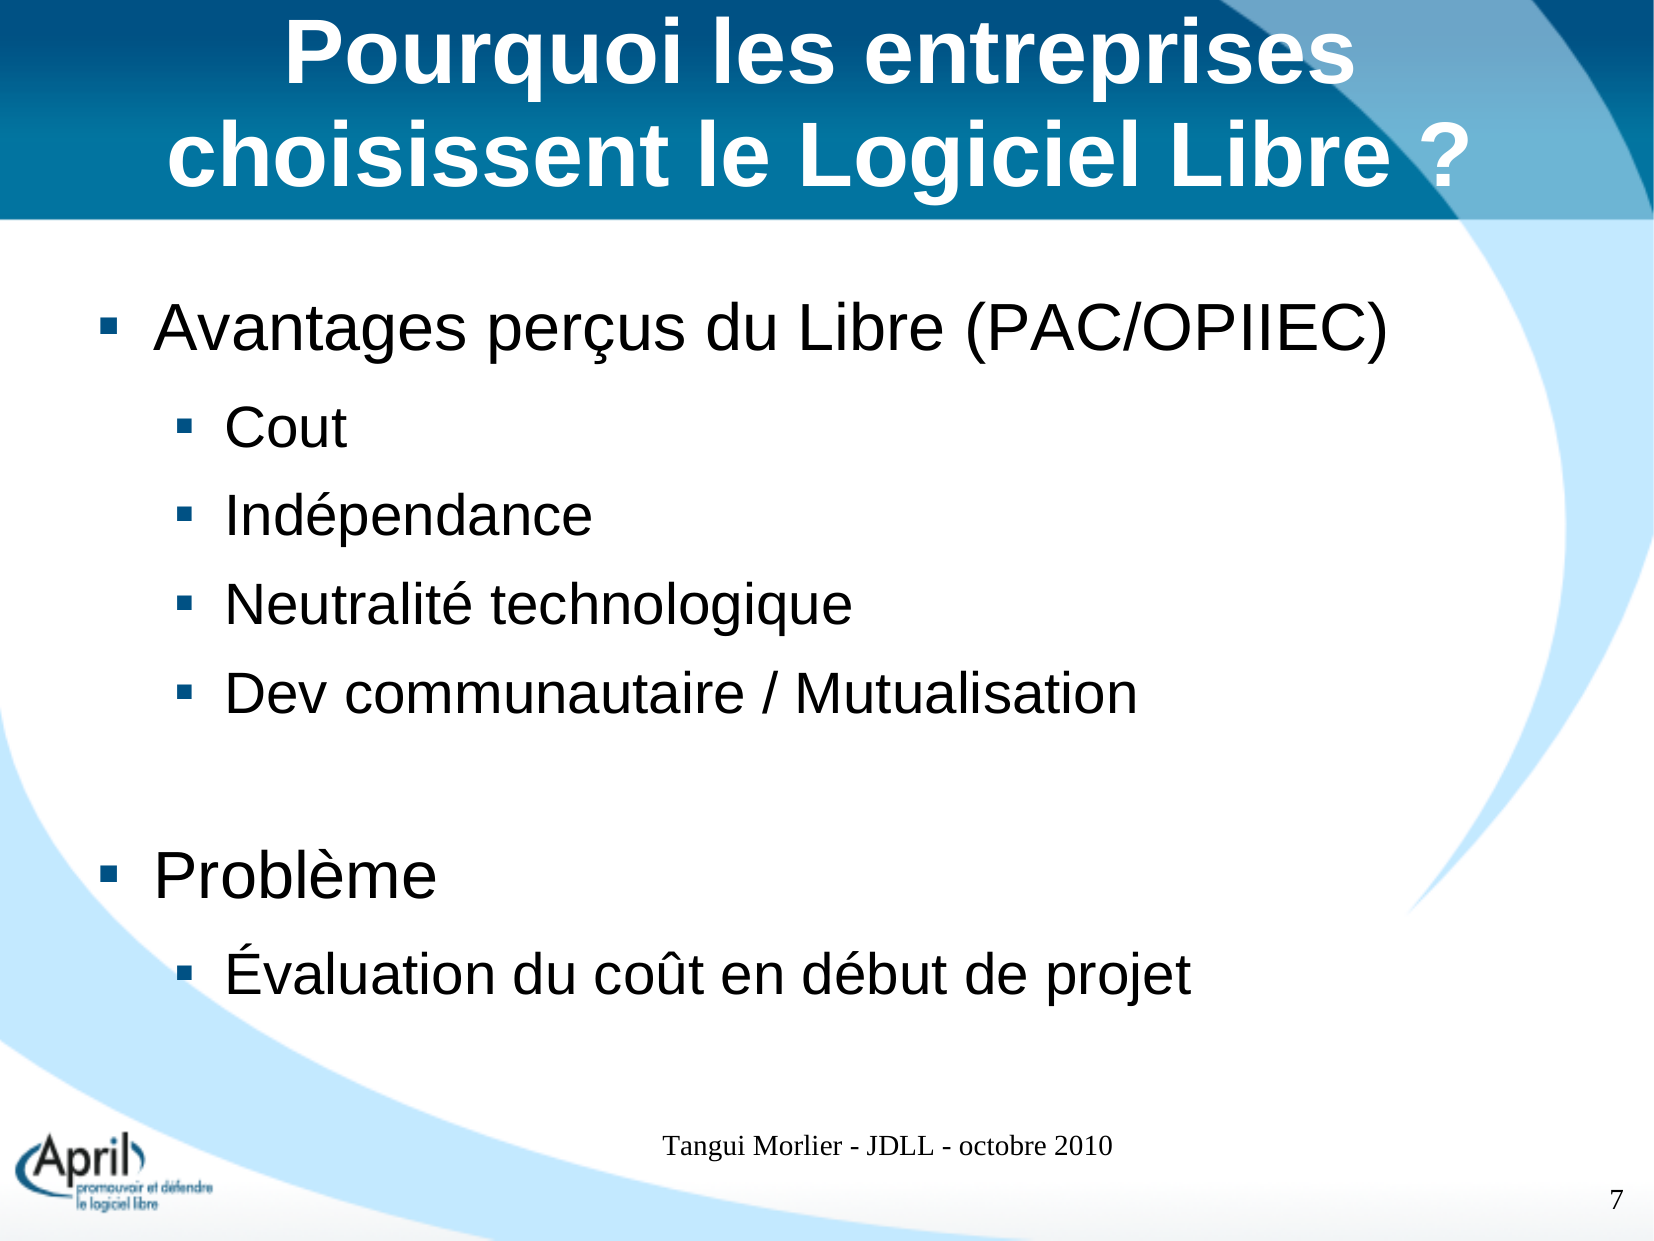

# Pourquoi les entreprises choisissent le Logiciel Libre ?
Avantages perçus du Libre (PAC/OPIIEC)
Cout
Indépendance
Neutralité technologique
Dev communautaire / Mutualisation
Problème
Évaluation du coût en début de projet
Tangui Morlier - JDLL - octobre 2010
7